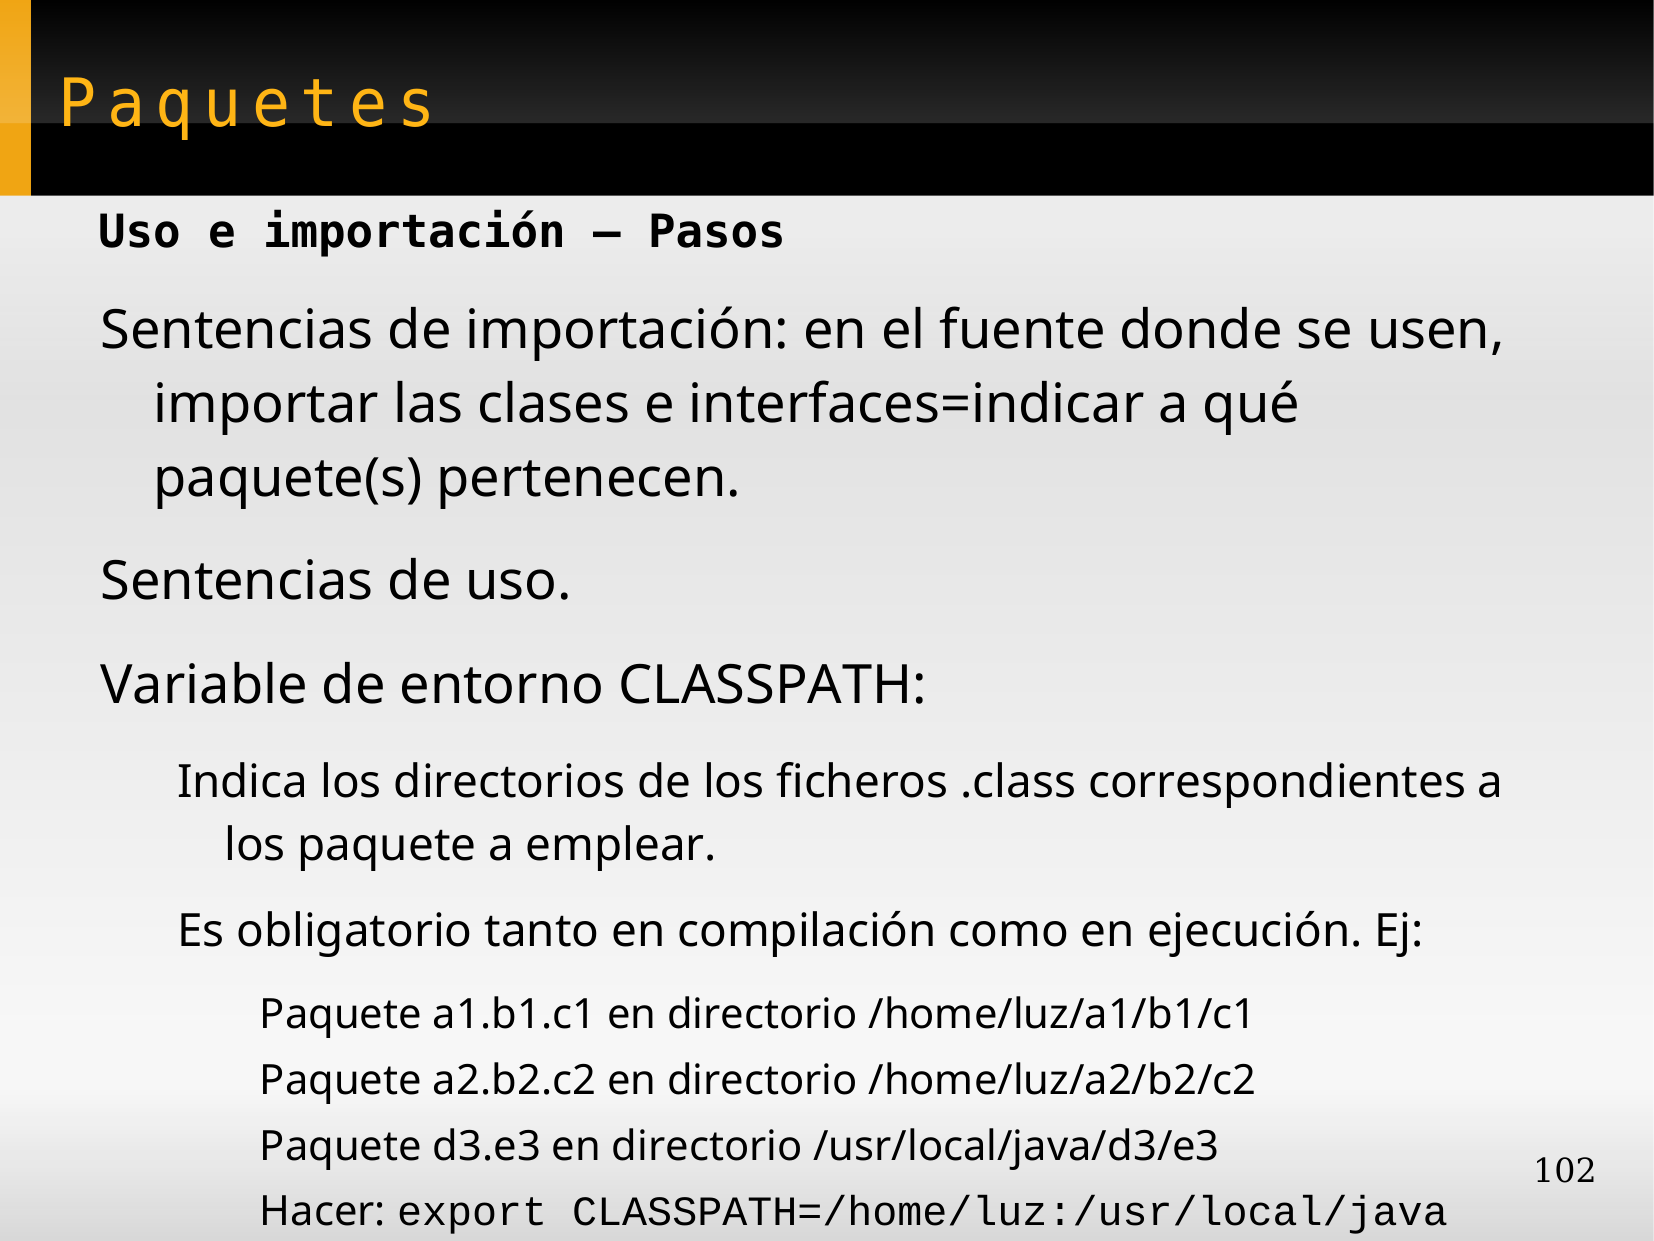

# Paquetes
Uso e importación – Pasos
Sentencias de importación: en el fuente donde se usen, importar las clases e interfaces=indicar a qué paquete(s) pertenecen.
Sentencias de uso.
Variable de entorno CLASSPATH:
Indica los directorios de los ficheros .class correspondientes a los paquete a emplear.
Es obligatorio tanto en compilación como en ejecución. Ej:
Paquete a1.b1.c1 en directorio /home/luz/a1/b1/c1
Paquete a2.b2.c2 en directorio /home/luz/a2/b2/c2
Paquete d3.e3 en directorio /usr/local/java/d3/e3
Hacer: export CLASSPATH=/home/luz:/usr/local/java
102